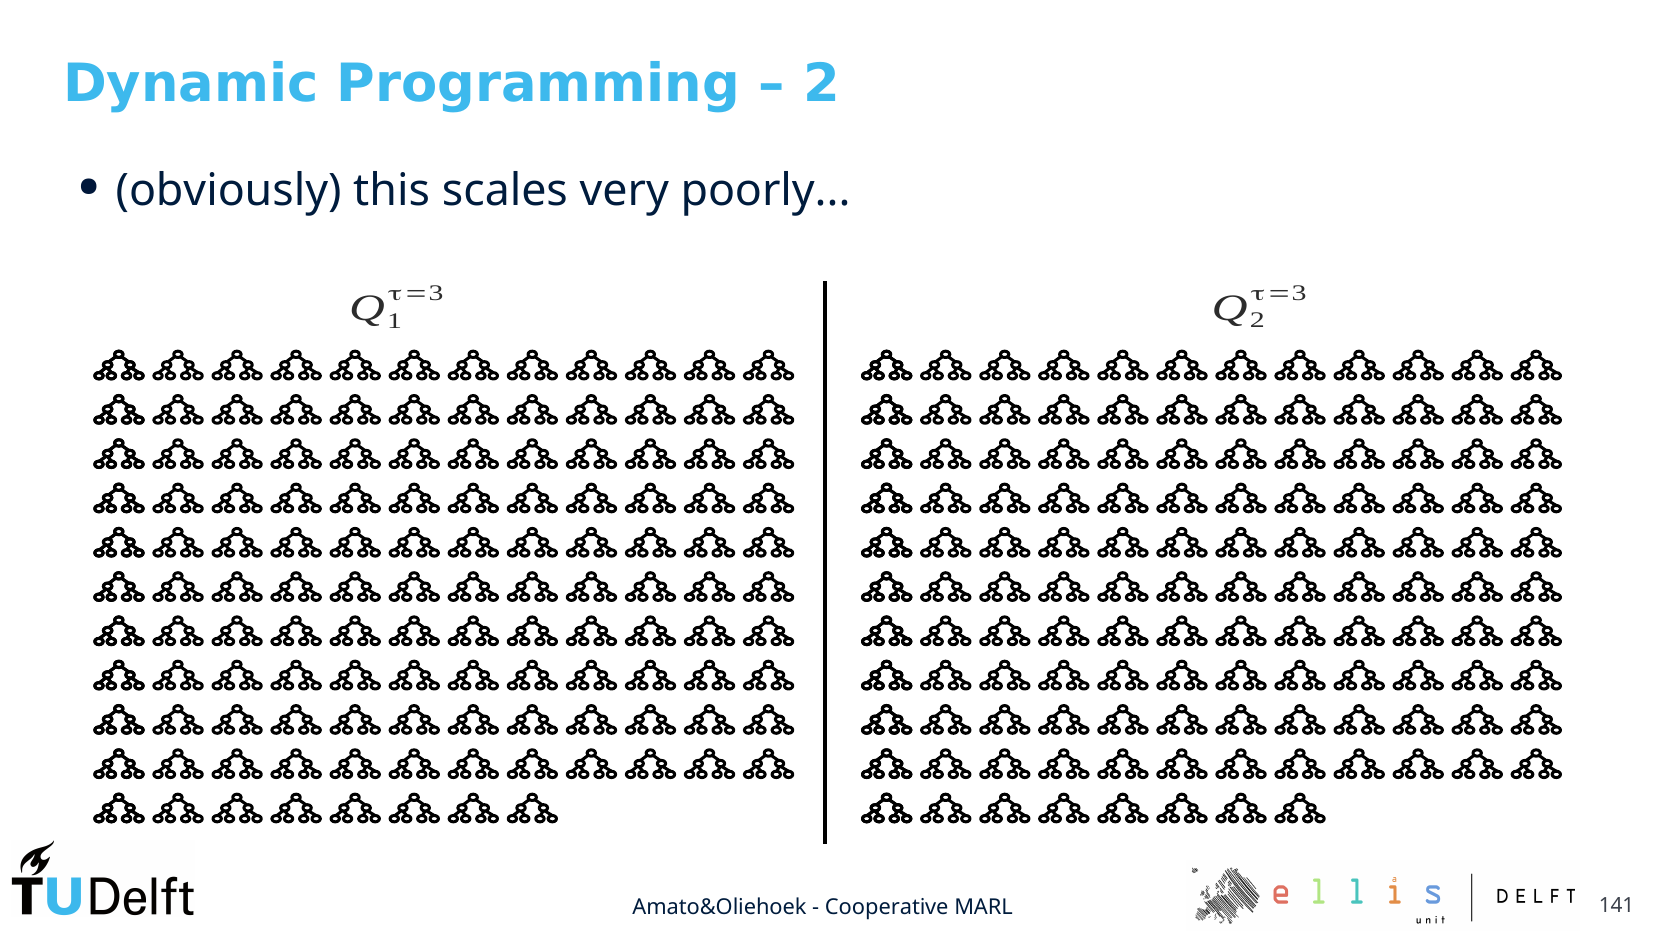

# Dynamic Programming – 2
(obviously) this scales very poorly...
Amato&Oliehoek - Cooperative MARL